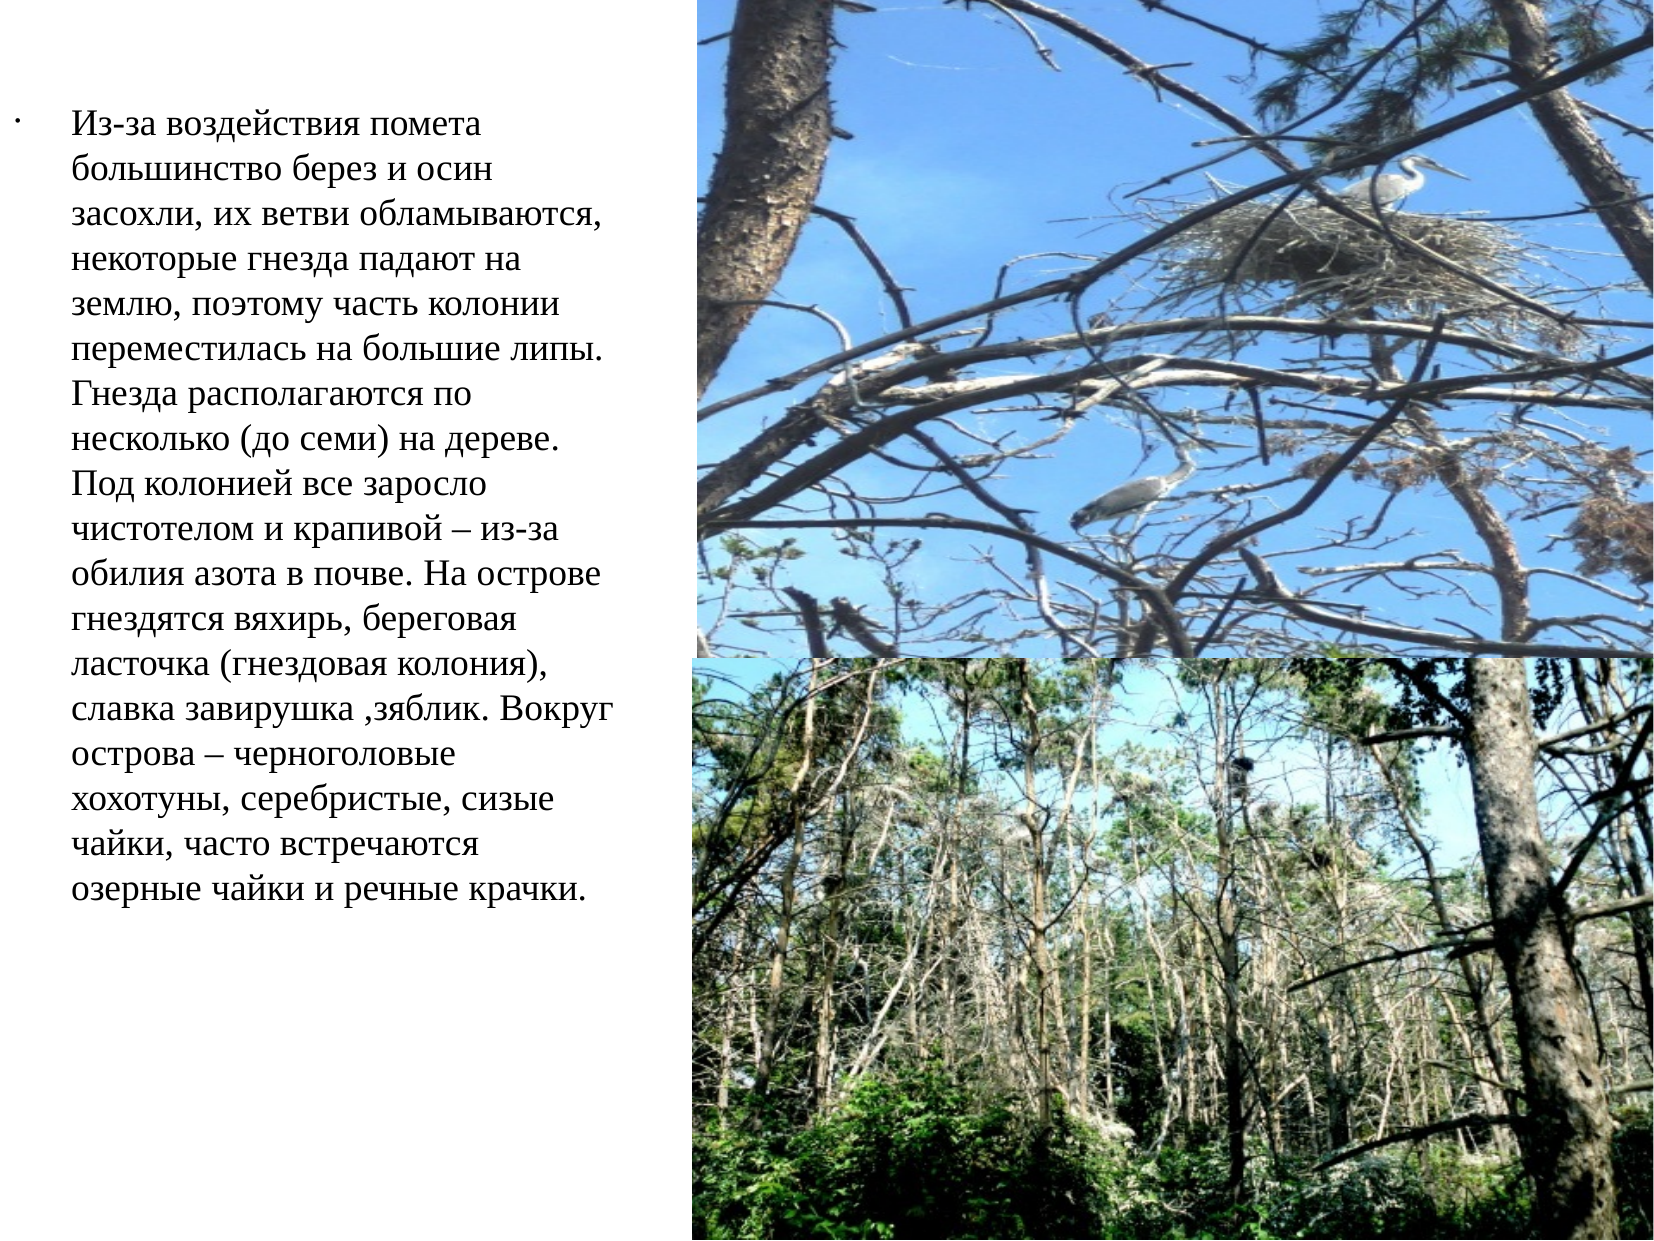

# Из-за воздействия помета большинство берез и осин засохли, их ветви обламываются, некоторые гнезда падают на землю, поэтому часть колонии переместилась на большие липы. Гнезда располагаются по несколько (до семи) на дереве. Под колонией все заросло чистотелом и крапивой – из-за обилия азота в почве. На острове гнездятся вяхирь, береговая ласточка (гнездовая колония), славка завирушка ,зяблик. Вокруг острова – черноголовые хохотуны, серебристые, сизые чайки, часто встречаются озерные чайки и речные крачки.